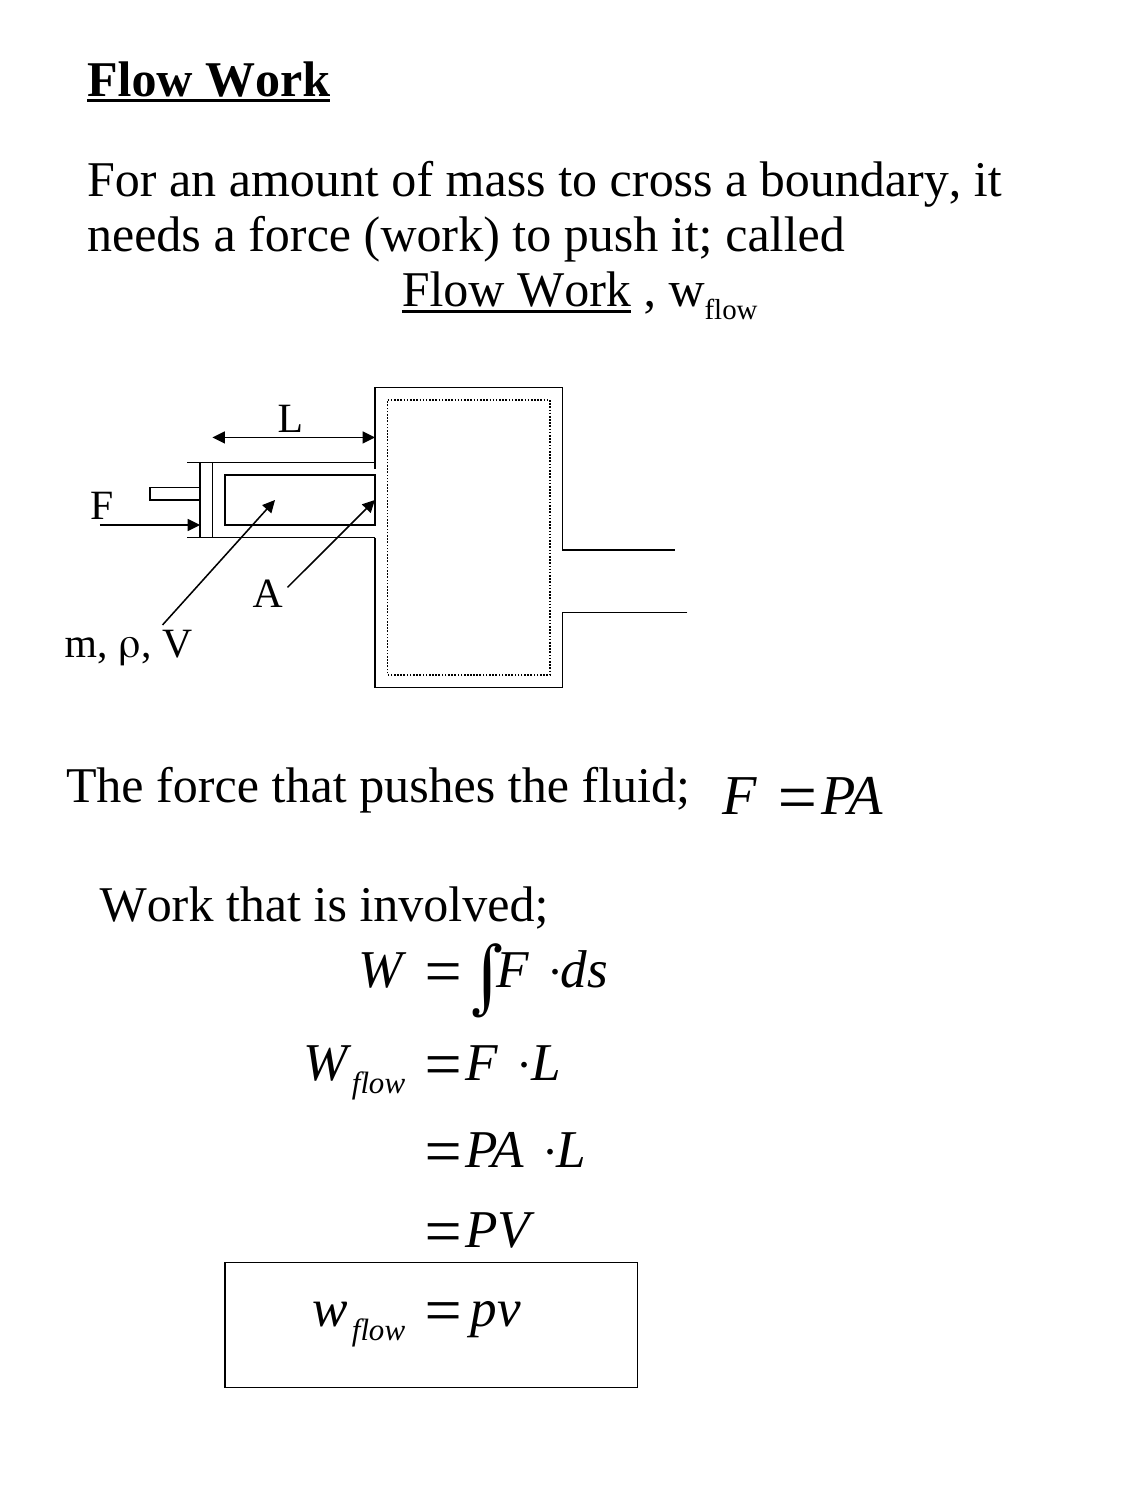

Flow Work
For an amount of mass to cross a boundary, it needs a force (work) to push it; called
Flow Work , wflow
L
F
A
m, , V
The force that pushes the fluid;
Work that is involved;